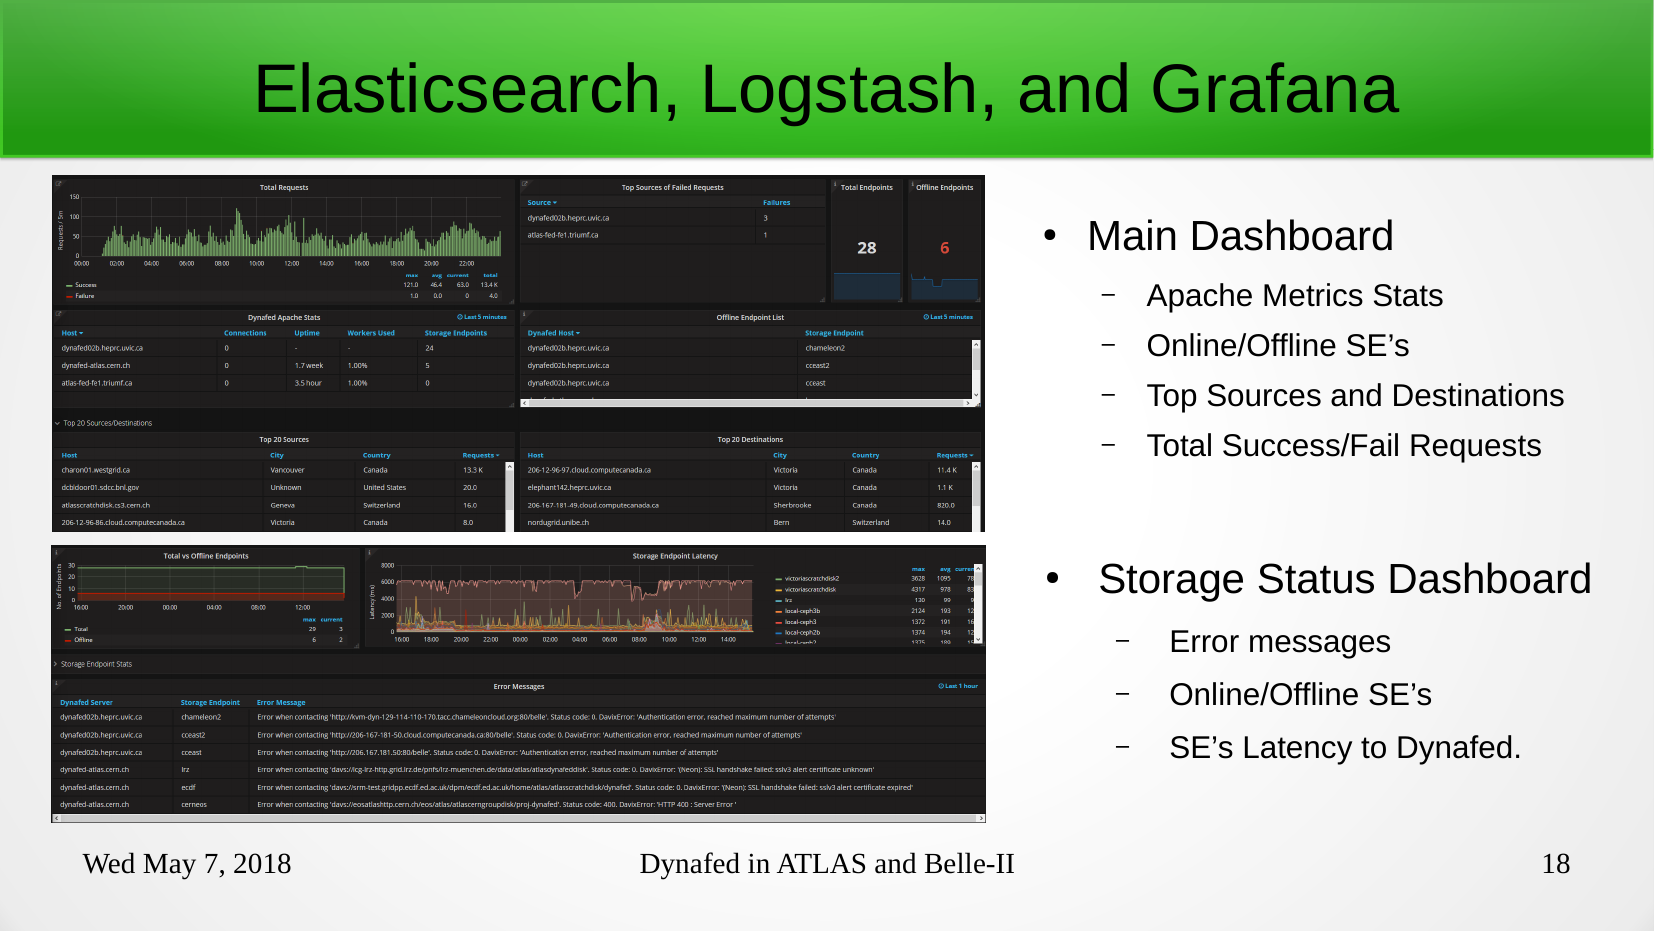

# Elasticsearch, Logstash, and Grafana
Main Dashboard
Apache Metrics Stats
Online/Offline SE’s
Top Sources and Destinations
Total Success/Fail Requests
Storage Status Dashboard
Error messages
Online/Offline SE’s
SE’s Latency to Dynafed.
Wed May 7, 2018
Dynafed in ATLAS and Belle-II
18